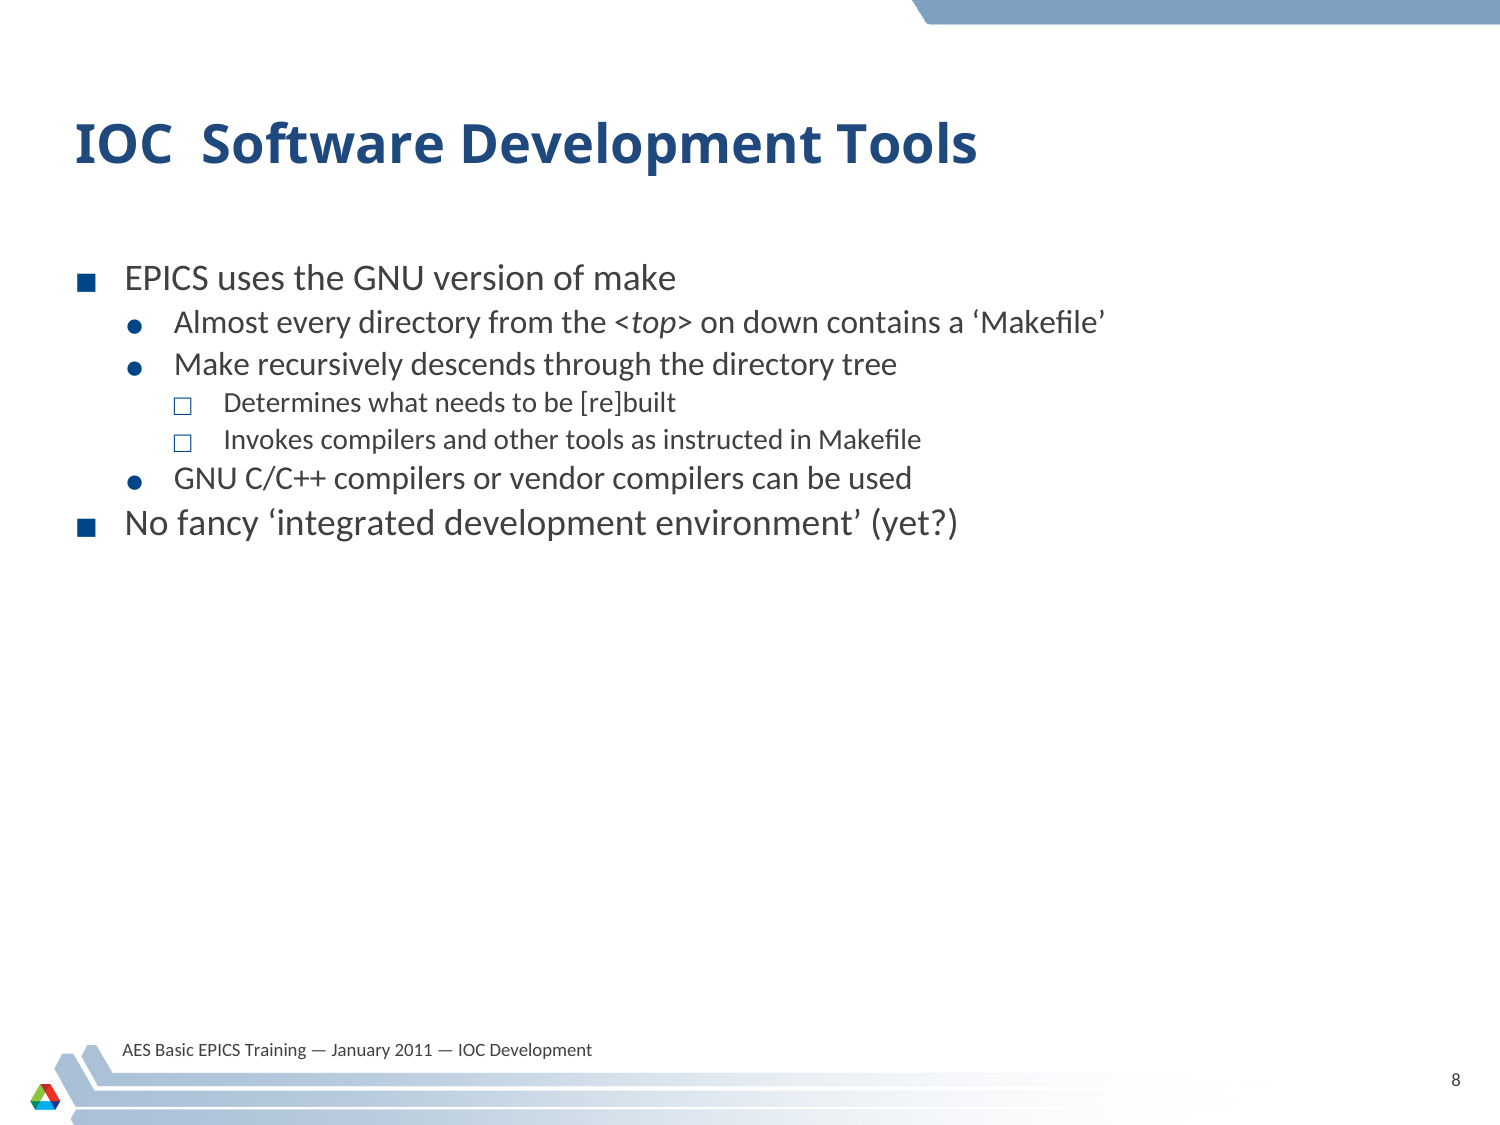

# IOC Software Development Tools
EPICS uses the GNU version of make
Almost every directory from the <top> on down contains a ‘Makefile’
Make recursively descends through the directory tree
Determines what needs to be [re]built
Invokes compilers and other tools as instructed in Makefile
GNU C/C++ compilers or vendor compilers can be used
No fancy ‘integrated development environment’ (yet?)
AES Basic EPICS Training — January 2011 — IOC Development
8